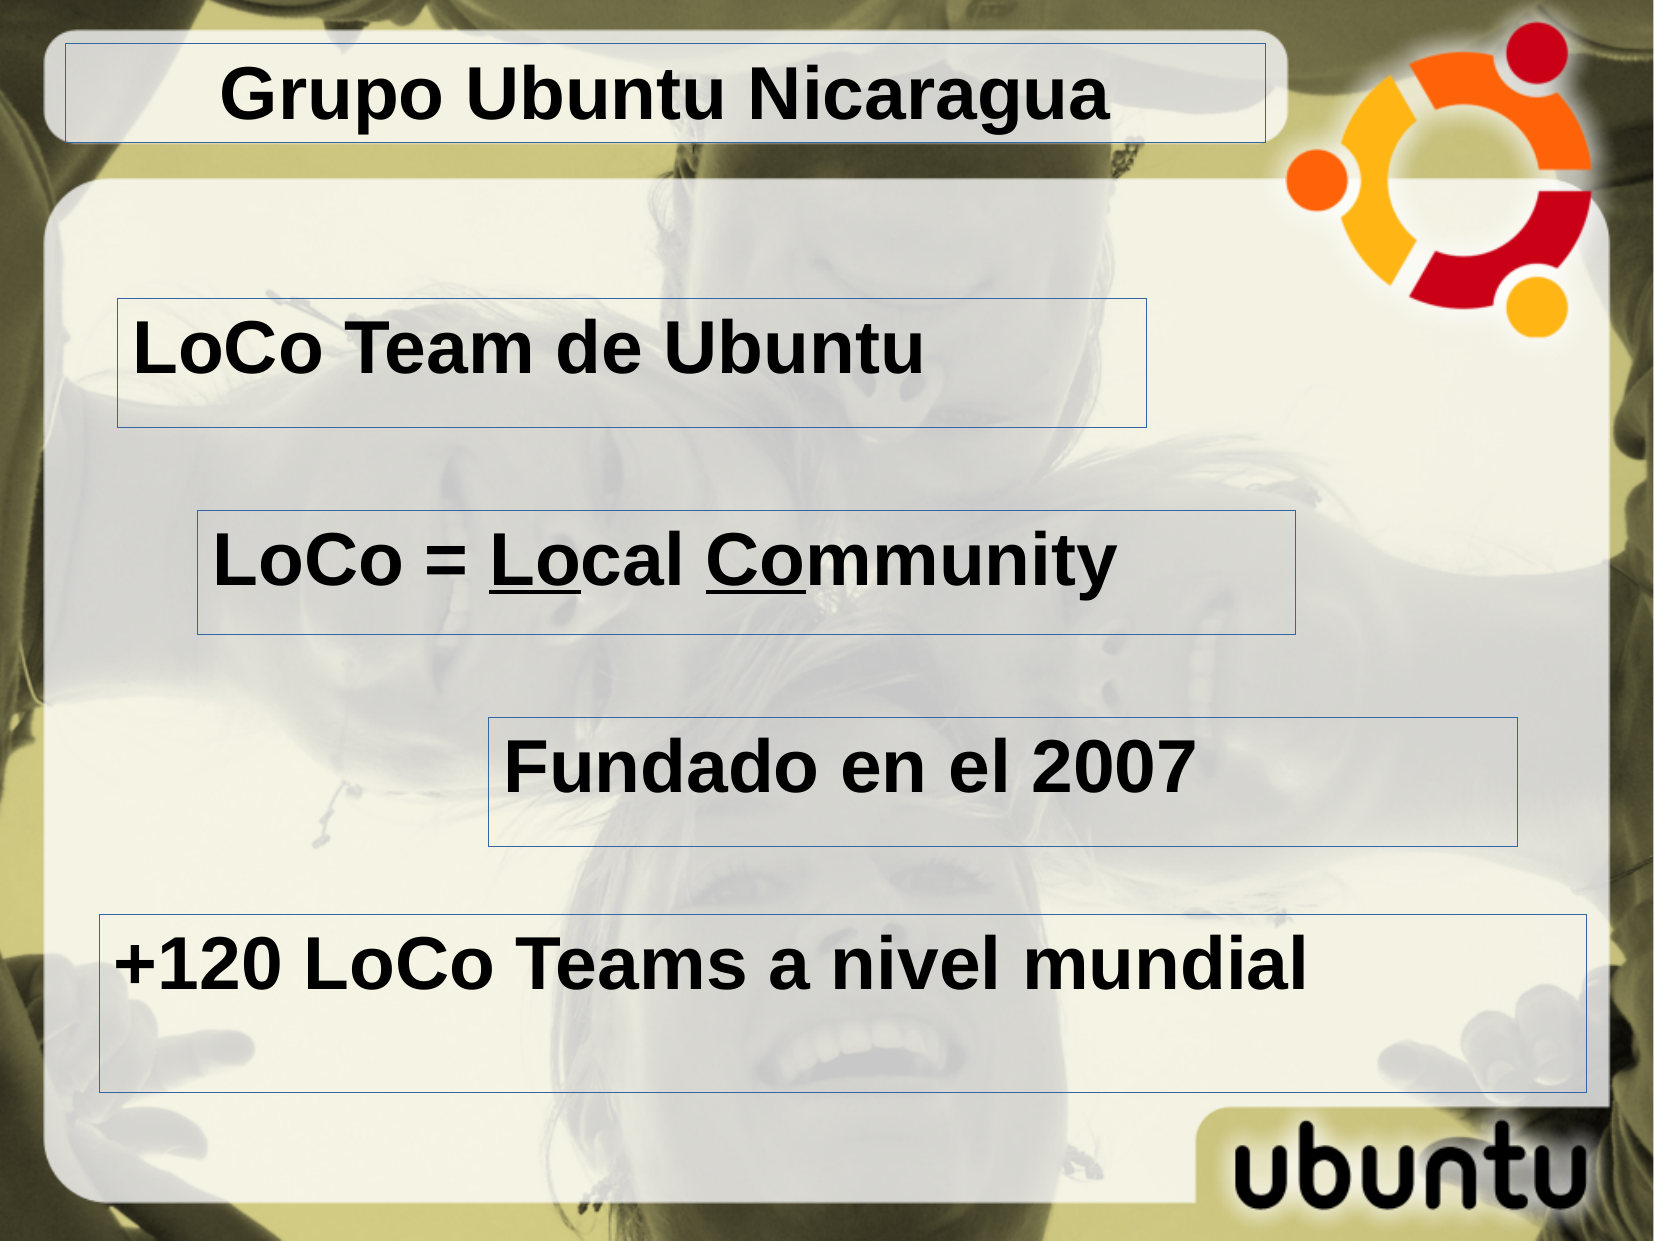

Grupo Ubuntu Nicaragua
LoCo Team de Ubuntu
LoCo = Local Community
Fundado en el 2007
+120 LoCo Teams a nivel mundial